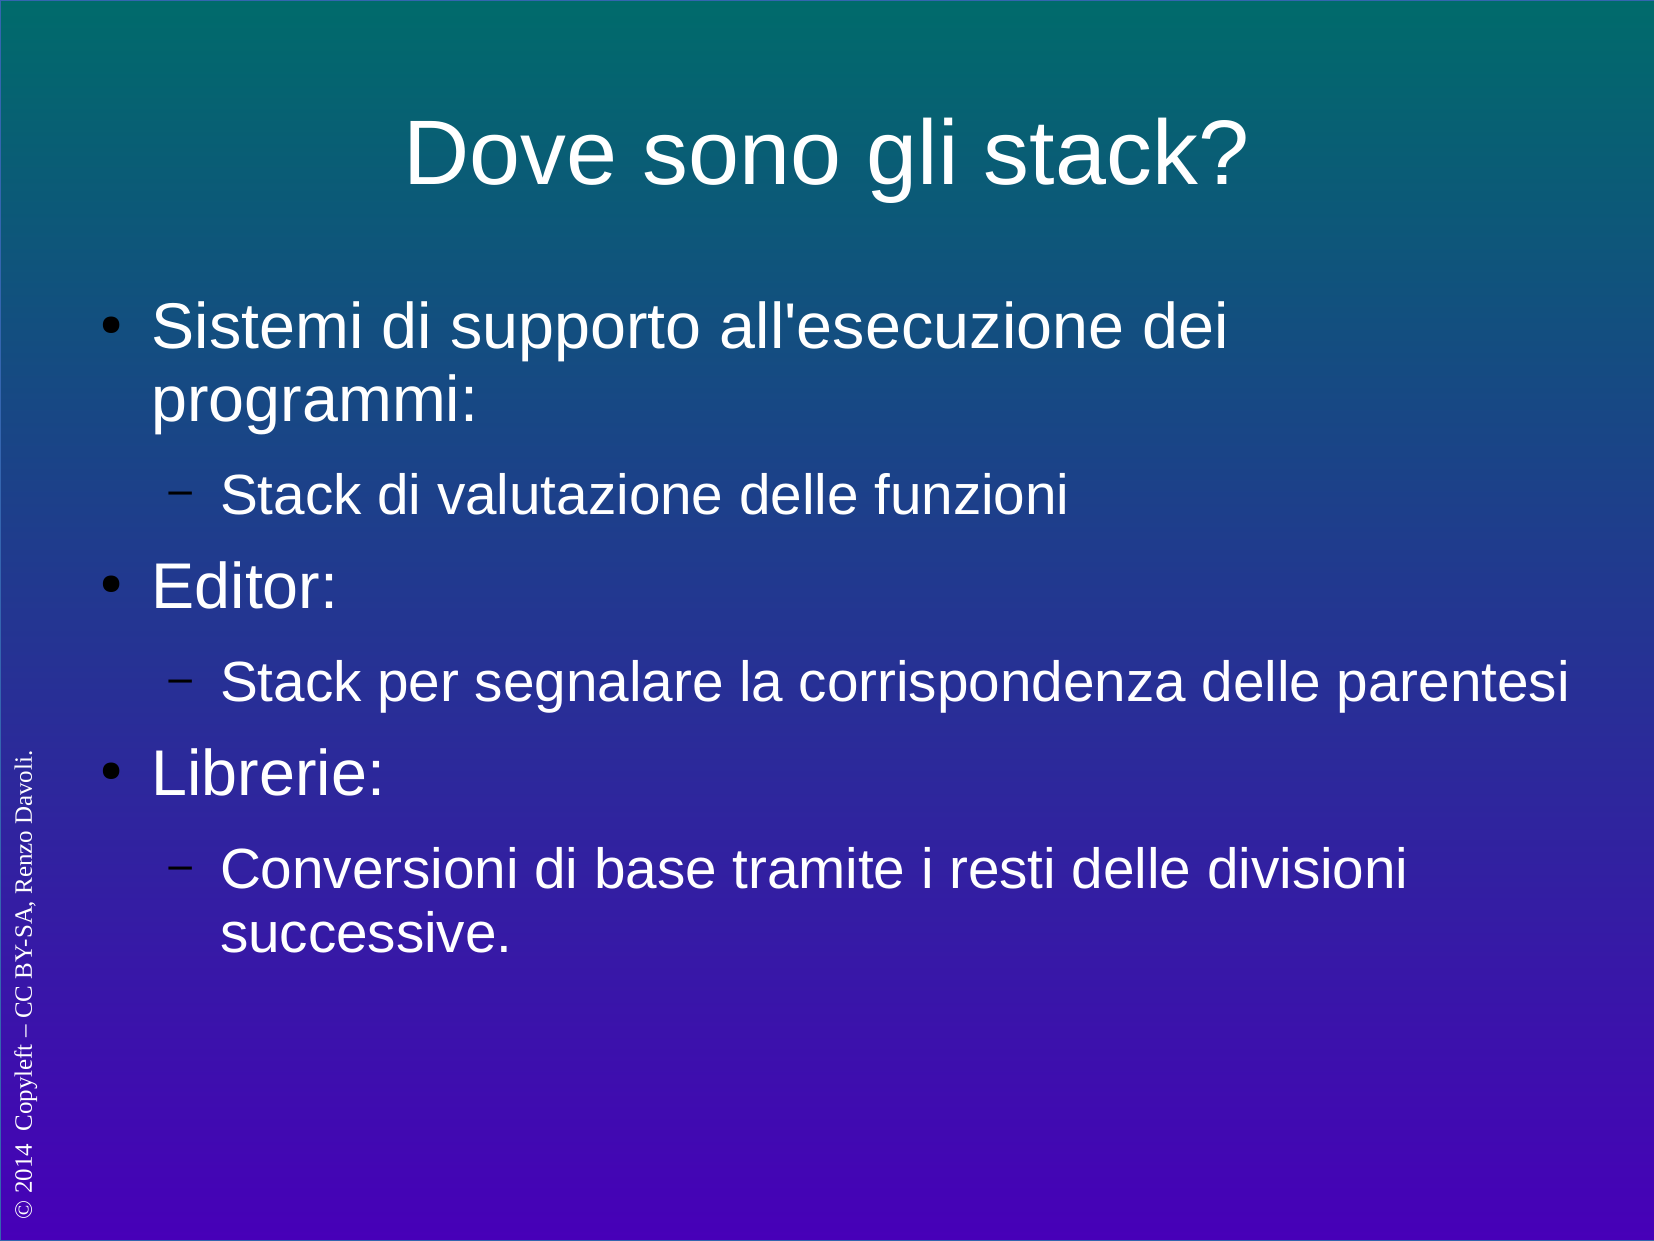

# Dove sono gli stack?
Sistemi di supporto all'esecuzione dei programmi:
Stack di valutazione delle funzioni
Editor:
Stack per segnalare la corrispondenza delle parentesi
Librerie:
Conversioni di base tramite i resti delle divisioni successive.